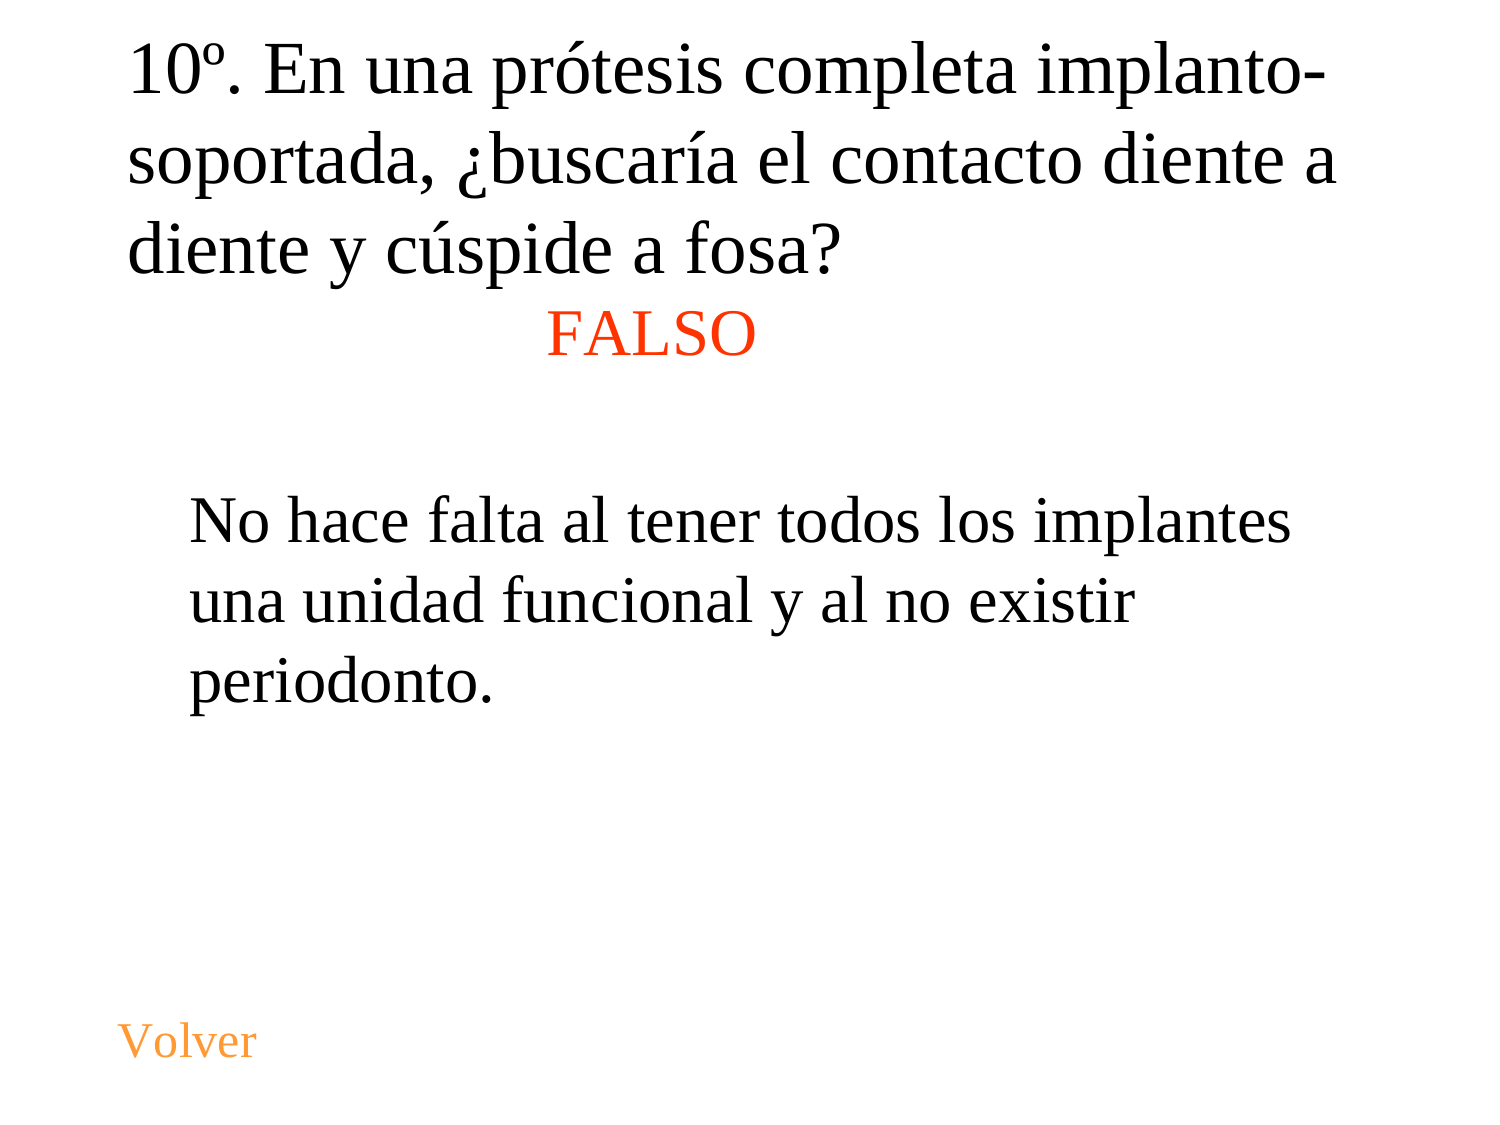

# 10º. En una prótesis completa implanto-soportada, ¿buscaría el contacto diente a diente y cúspide a fosa? FALSO
No hace falta al tener todos los implantes una unidad funcional y al no existir periodonto.
Volver